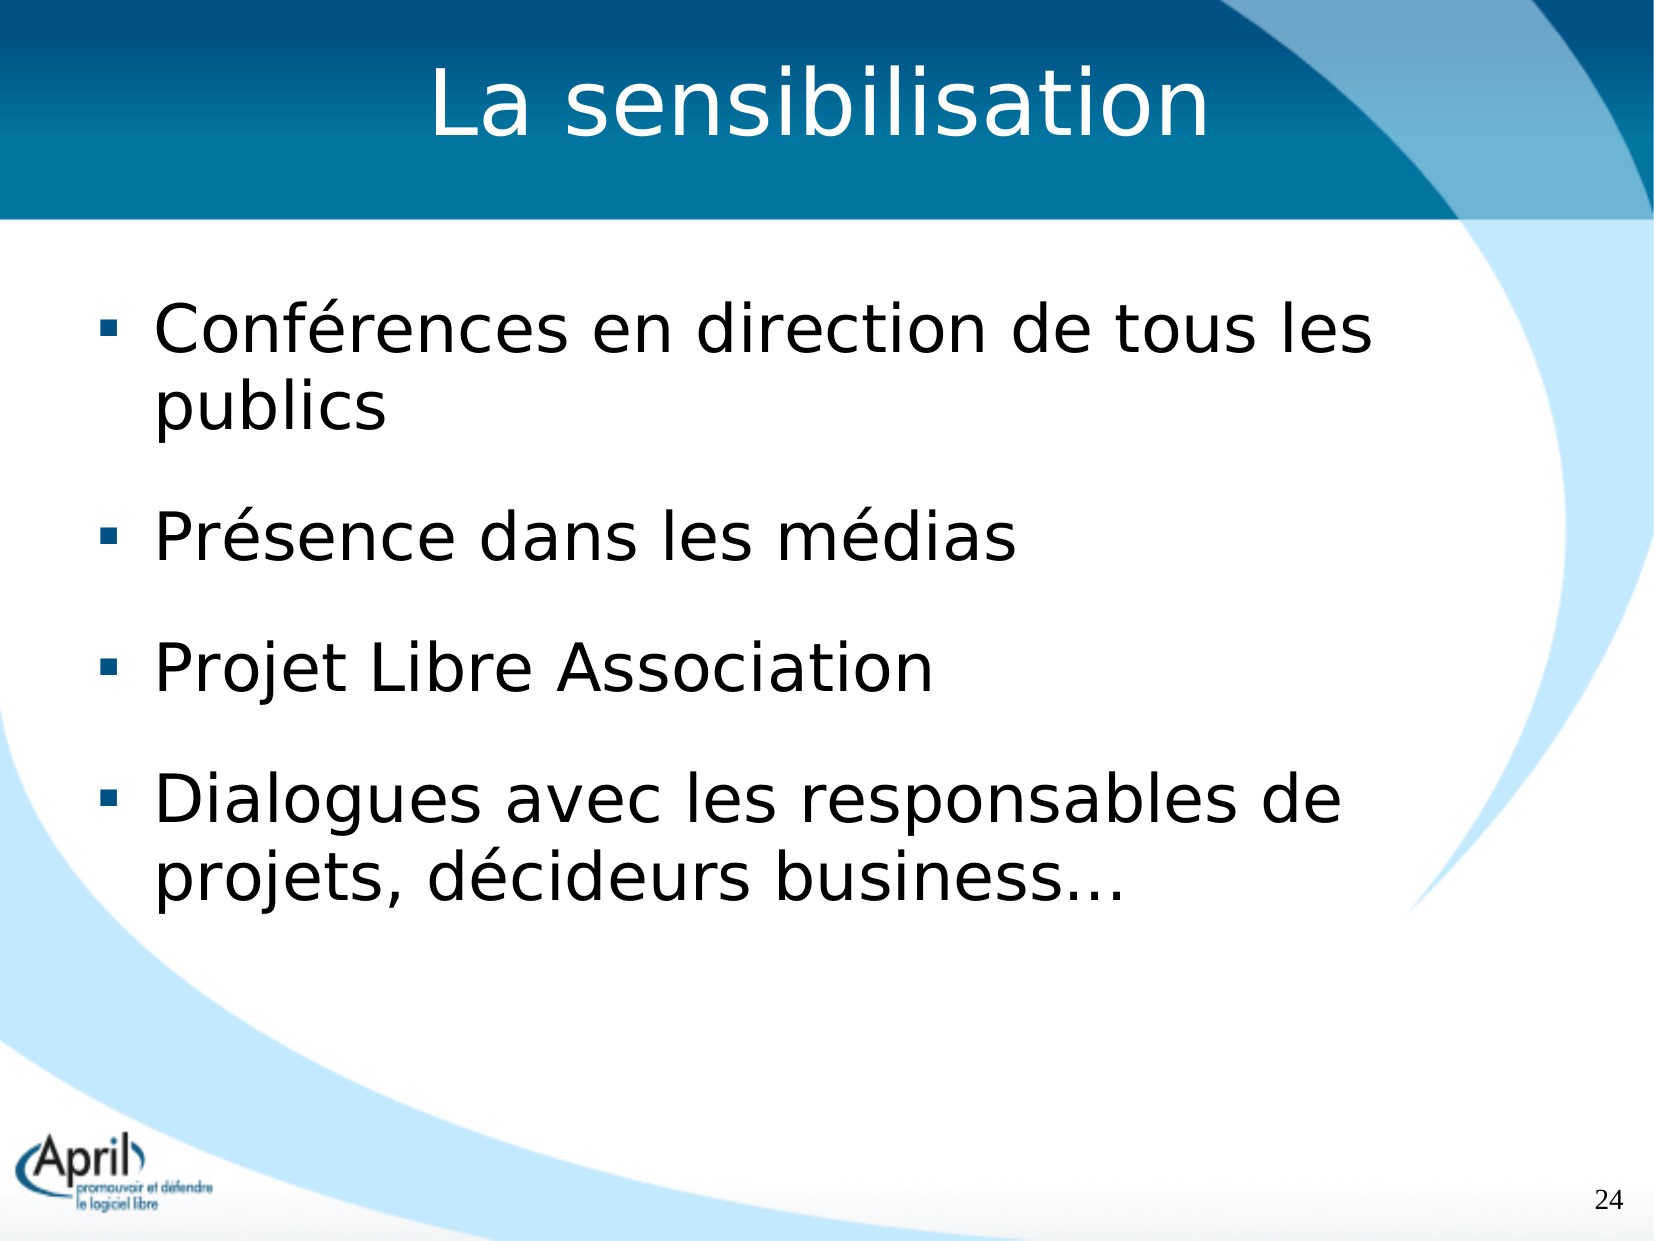

# La sensibilisation
Conférences en direction de tous les publics
Présence dans les médias
Projet Libre Association
Dialogues avec les responsables de projets, décideurs business...
24